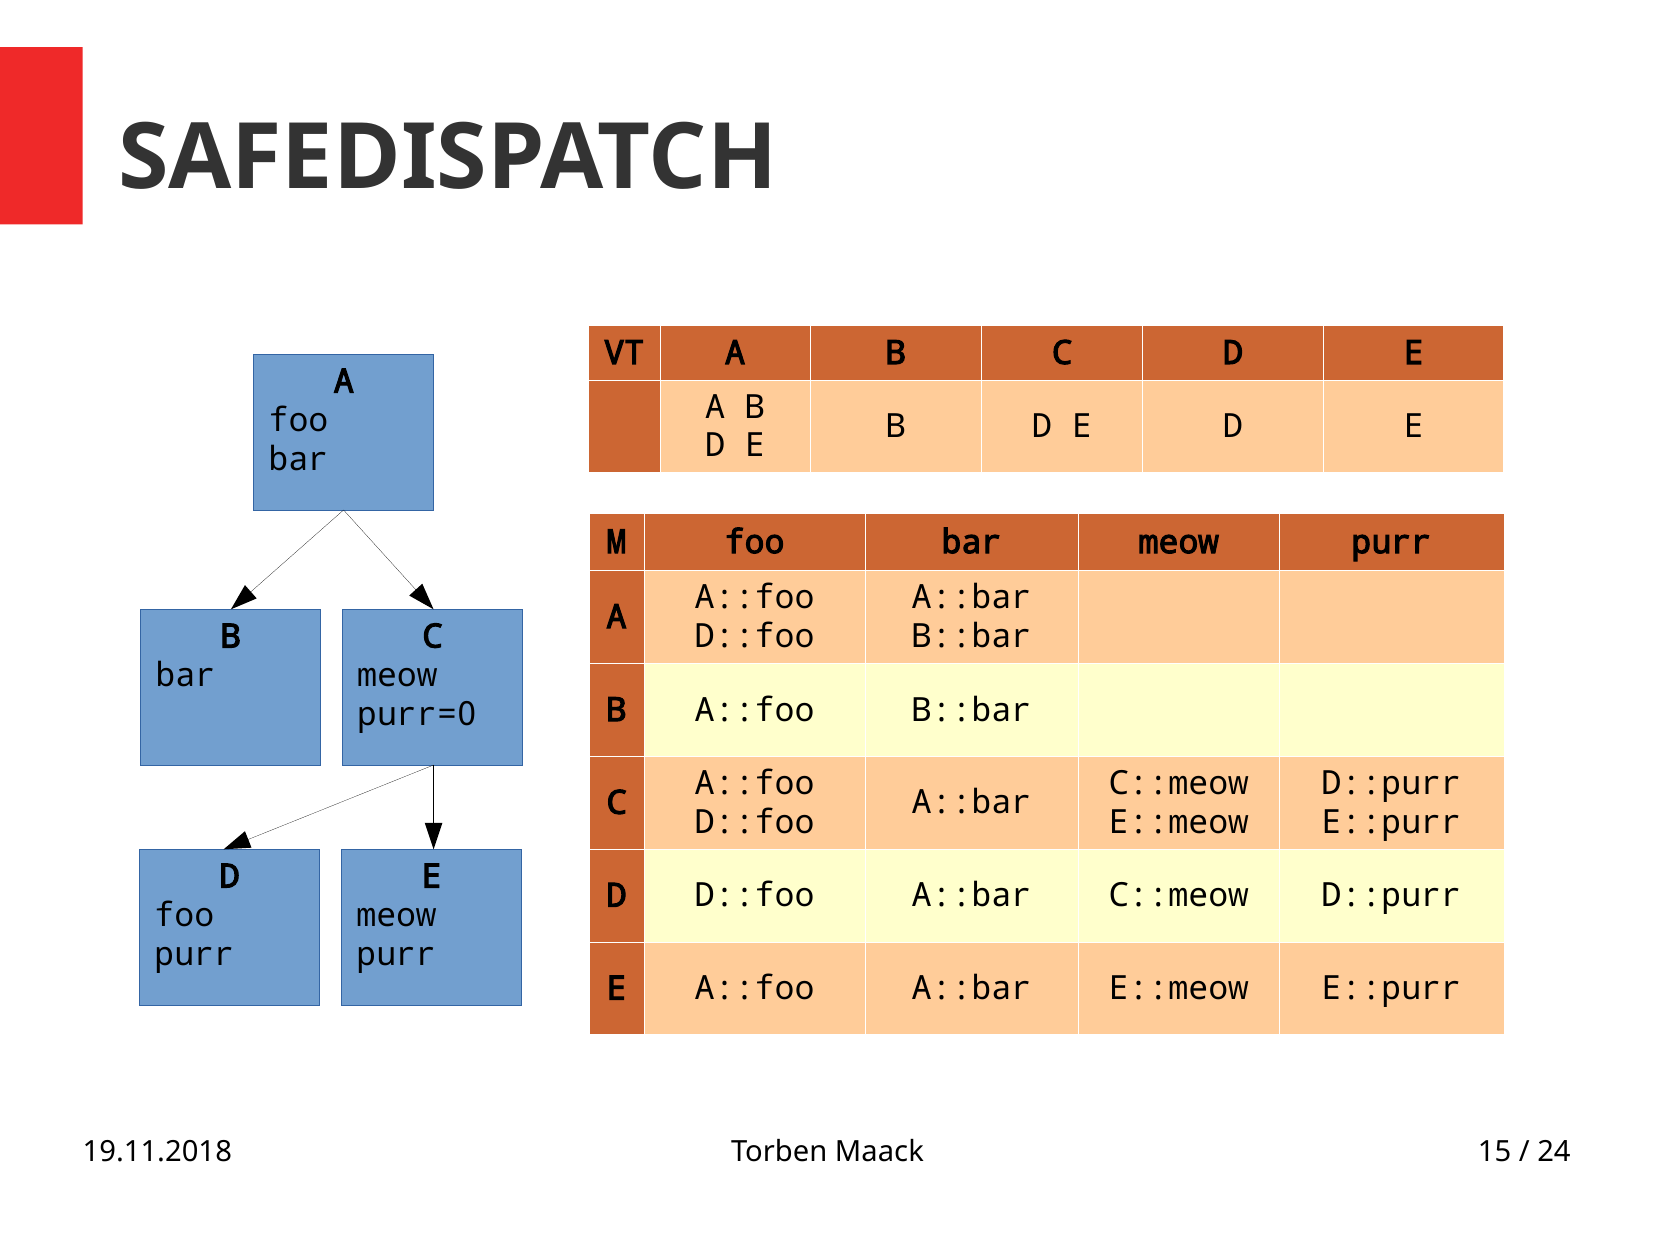

# SAFEDISPATCH
| VT | A | B | C | D | E |
| --- | --- | --- | --- | --- | --- |
| | A B D E | B | D E | D | E |
A
foo
bar
| M | foo | bar | meow | purr |
| --- | --- | --- | --- | --- |
| A | A::foo D::foo | A::bar B::bar | | |
| B | A::foo | B::bar | | |
| C | A::foo D::foo | A::bar | C::meow E::meow | D::purr E::purr |
| D | D::foo | A::bar | C::meow | D::purr |
| E | A::foo | A::bar | E::meow | E::purr |
B
bar
C
meow
purr=0
D
foo
purr
E
meow
purr
19.11.2018
Torben Maack
15